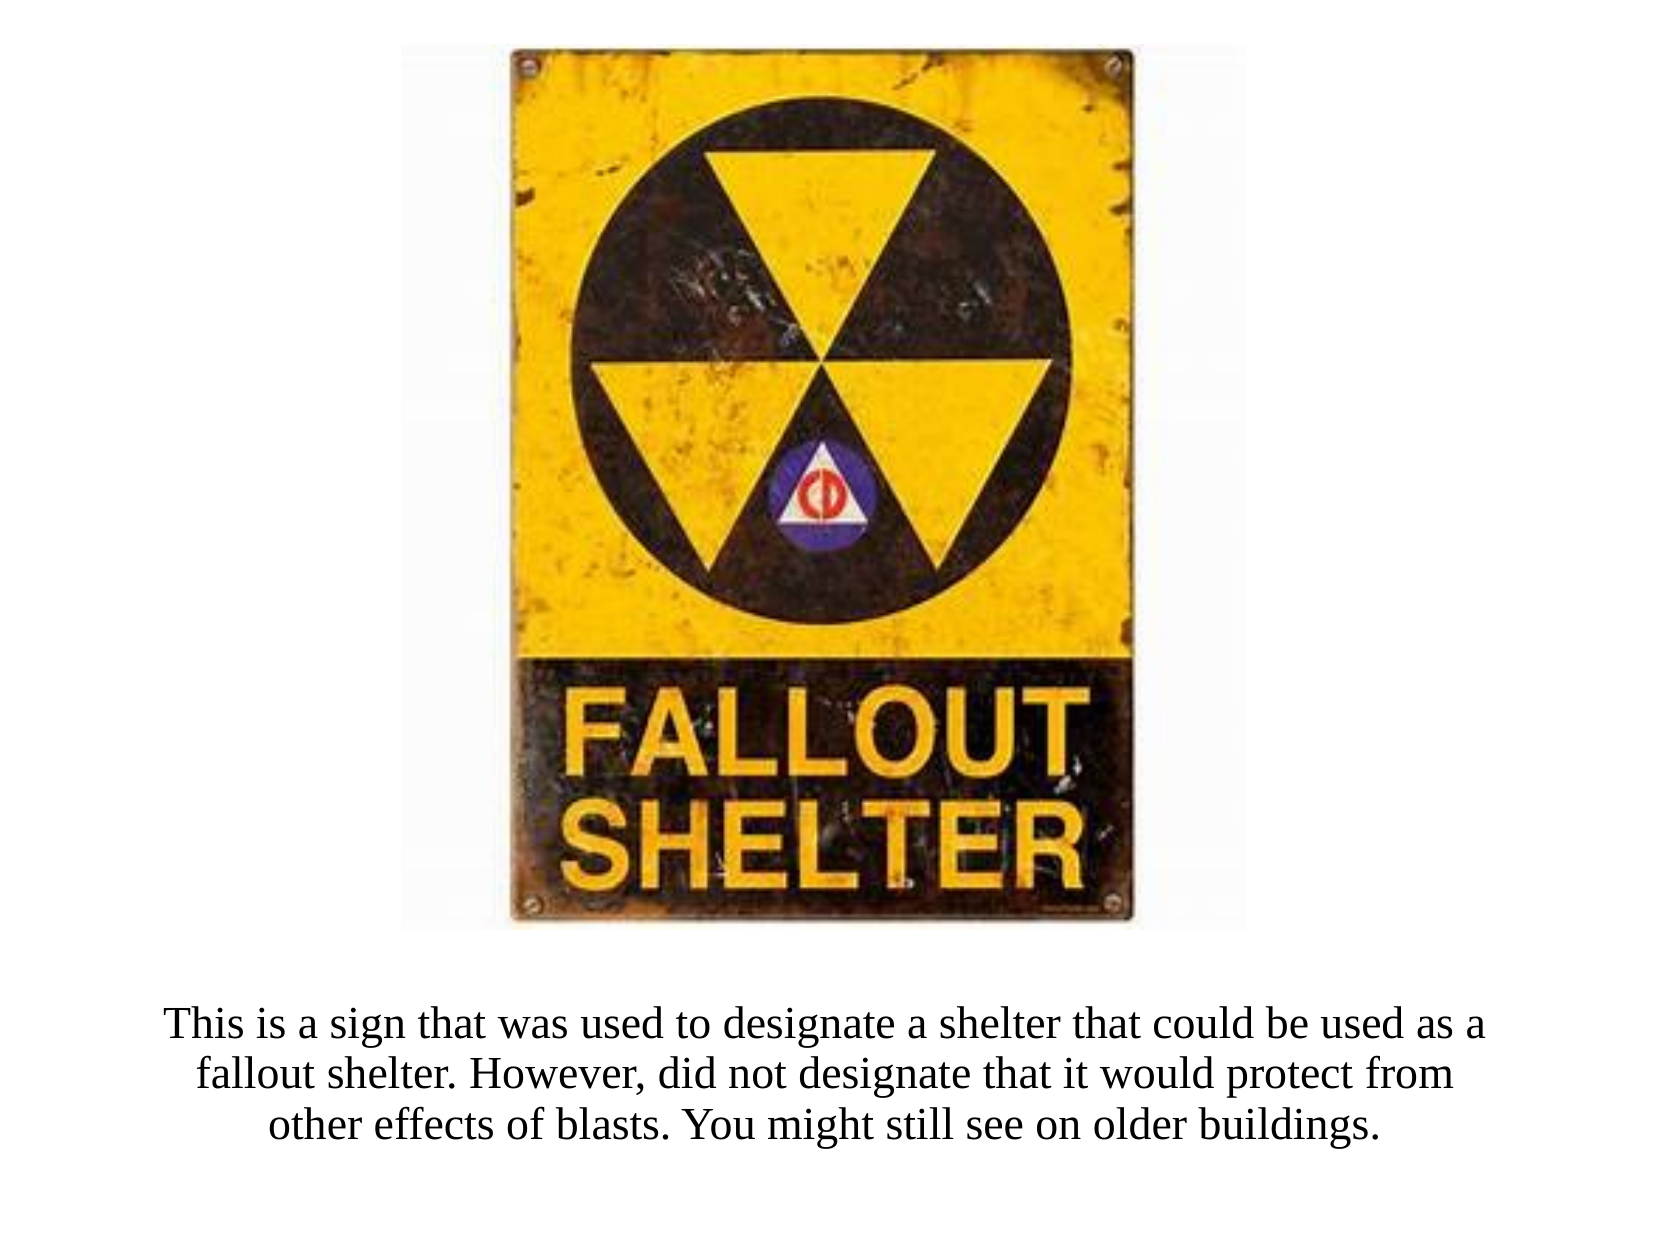

This is a sign that was used to designate a shelter that could be used as a fallout shelter. However, did not designate that it would protect from other effects of blasts. You might still see on older buildings.